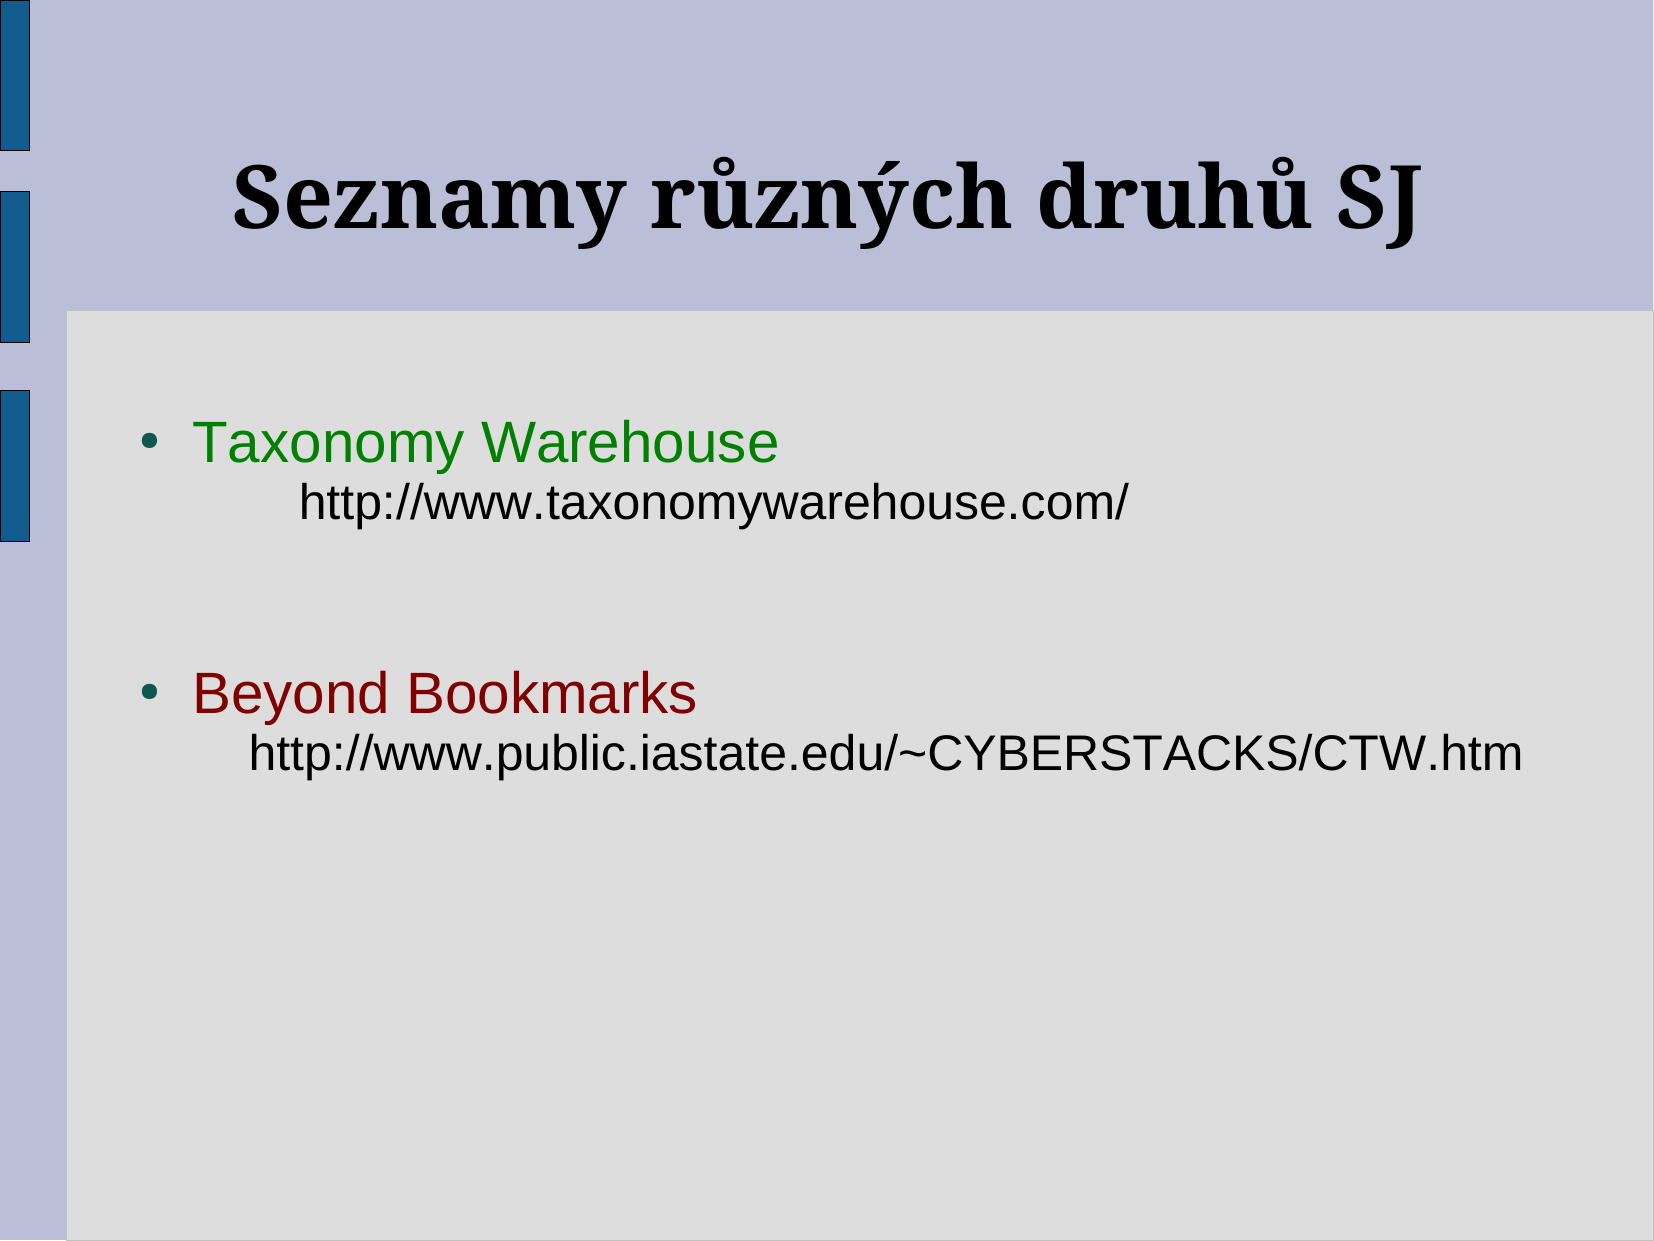

# Seznamy různých druhů SJ
Taxonomy Warehouse
http://www.taxonomywarehouse.com/
Beyond Bookmarkshttp://www.public.iastate.edu/~CYBERSTACKS/CTW.htm